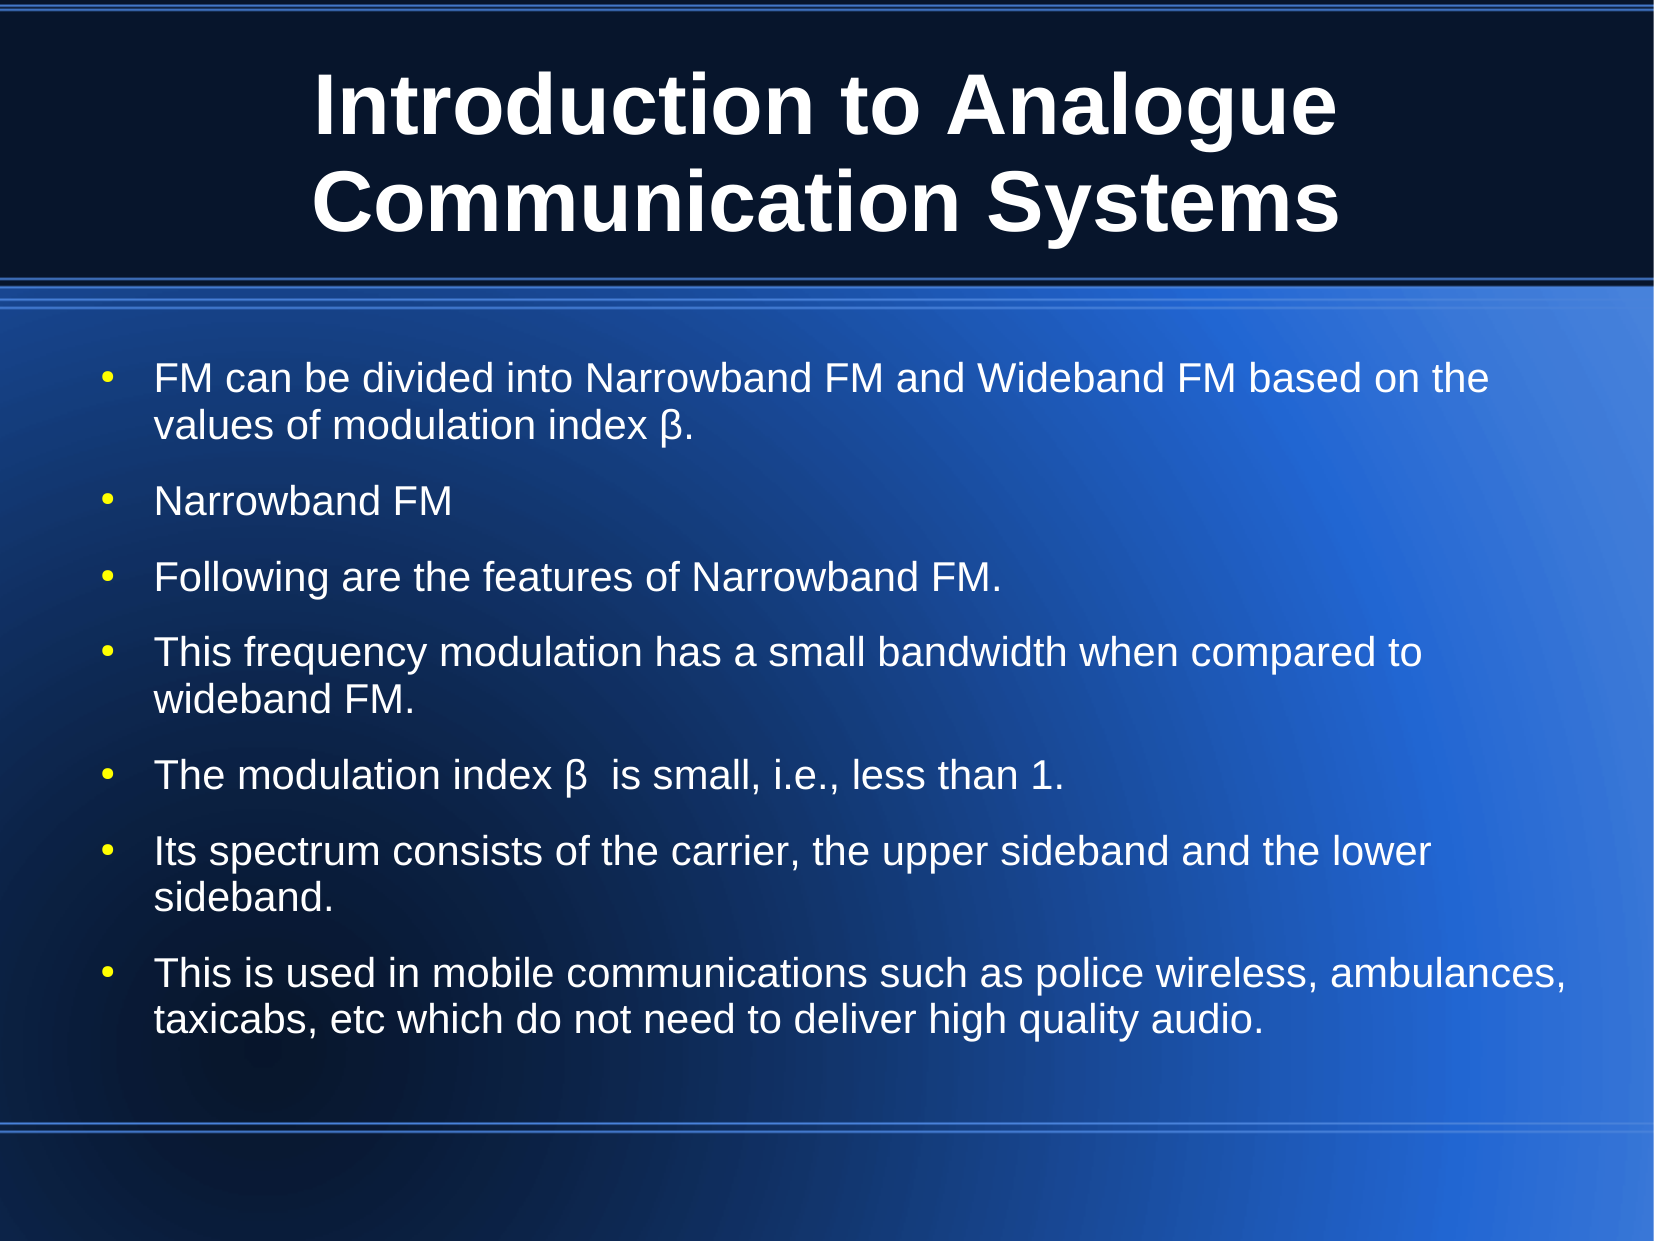

# Introduction to Analogue Communication Systems
FM can be divided into Narrowband FM and Wideband FM based on the values of modulation index β.
Narrowband FM
Following are the features of Narrowband FM.
This frequency modulation has a small bandwidth when compared to wideband FM.
The modulation index β is small, i.e., less than 1.
Its spectrum consists of the carrier, the upper sideband and the lower sideband.
This is used in mobile communications such as police wireless, ambulances, taxicabs, etc which do not need to deliver high quality audio.